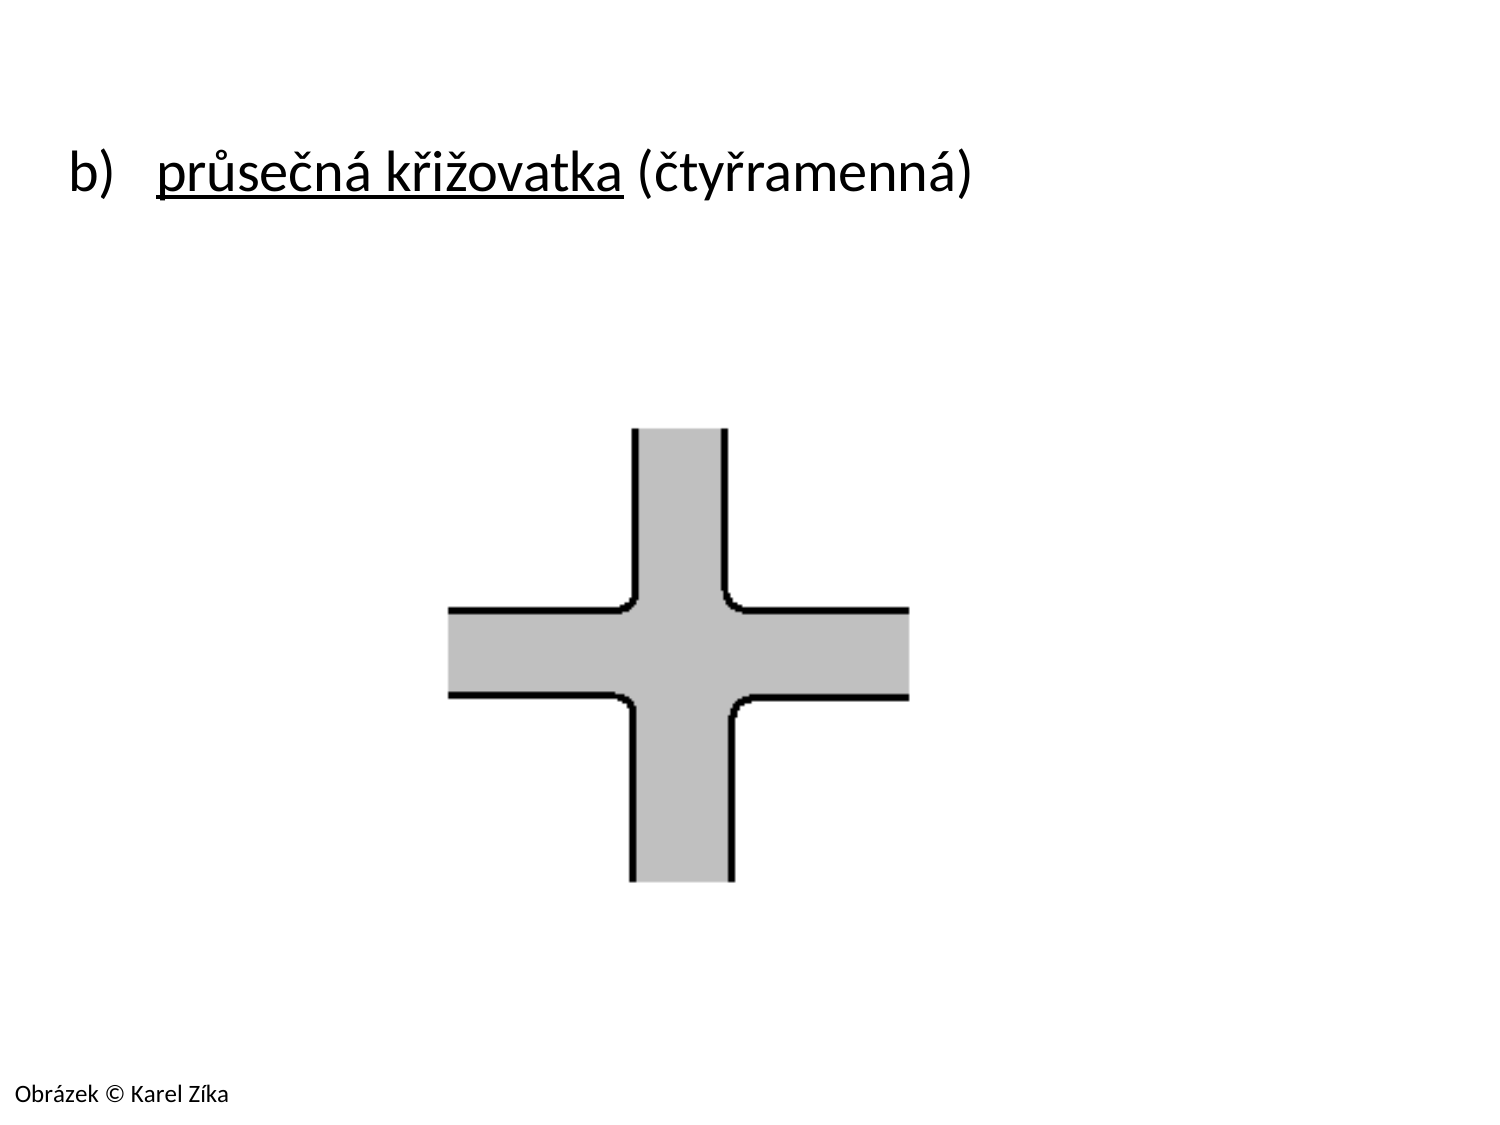

# b) průsečná křižovatka (čtyřramenná)
Obrázek © Karel Zíka